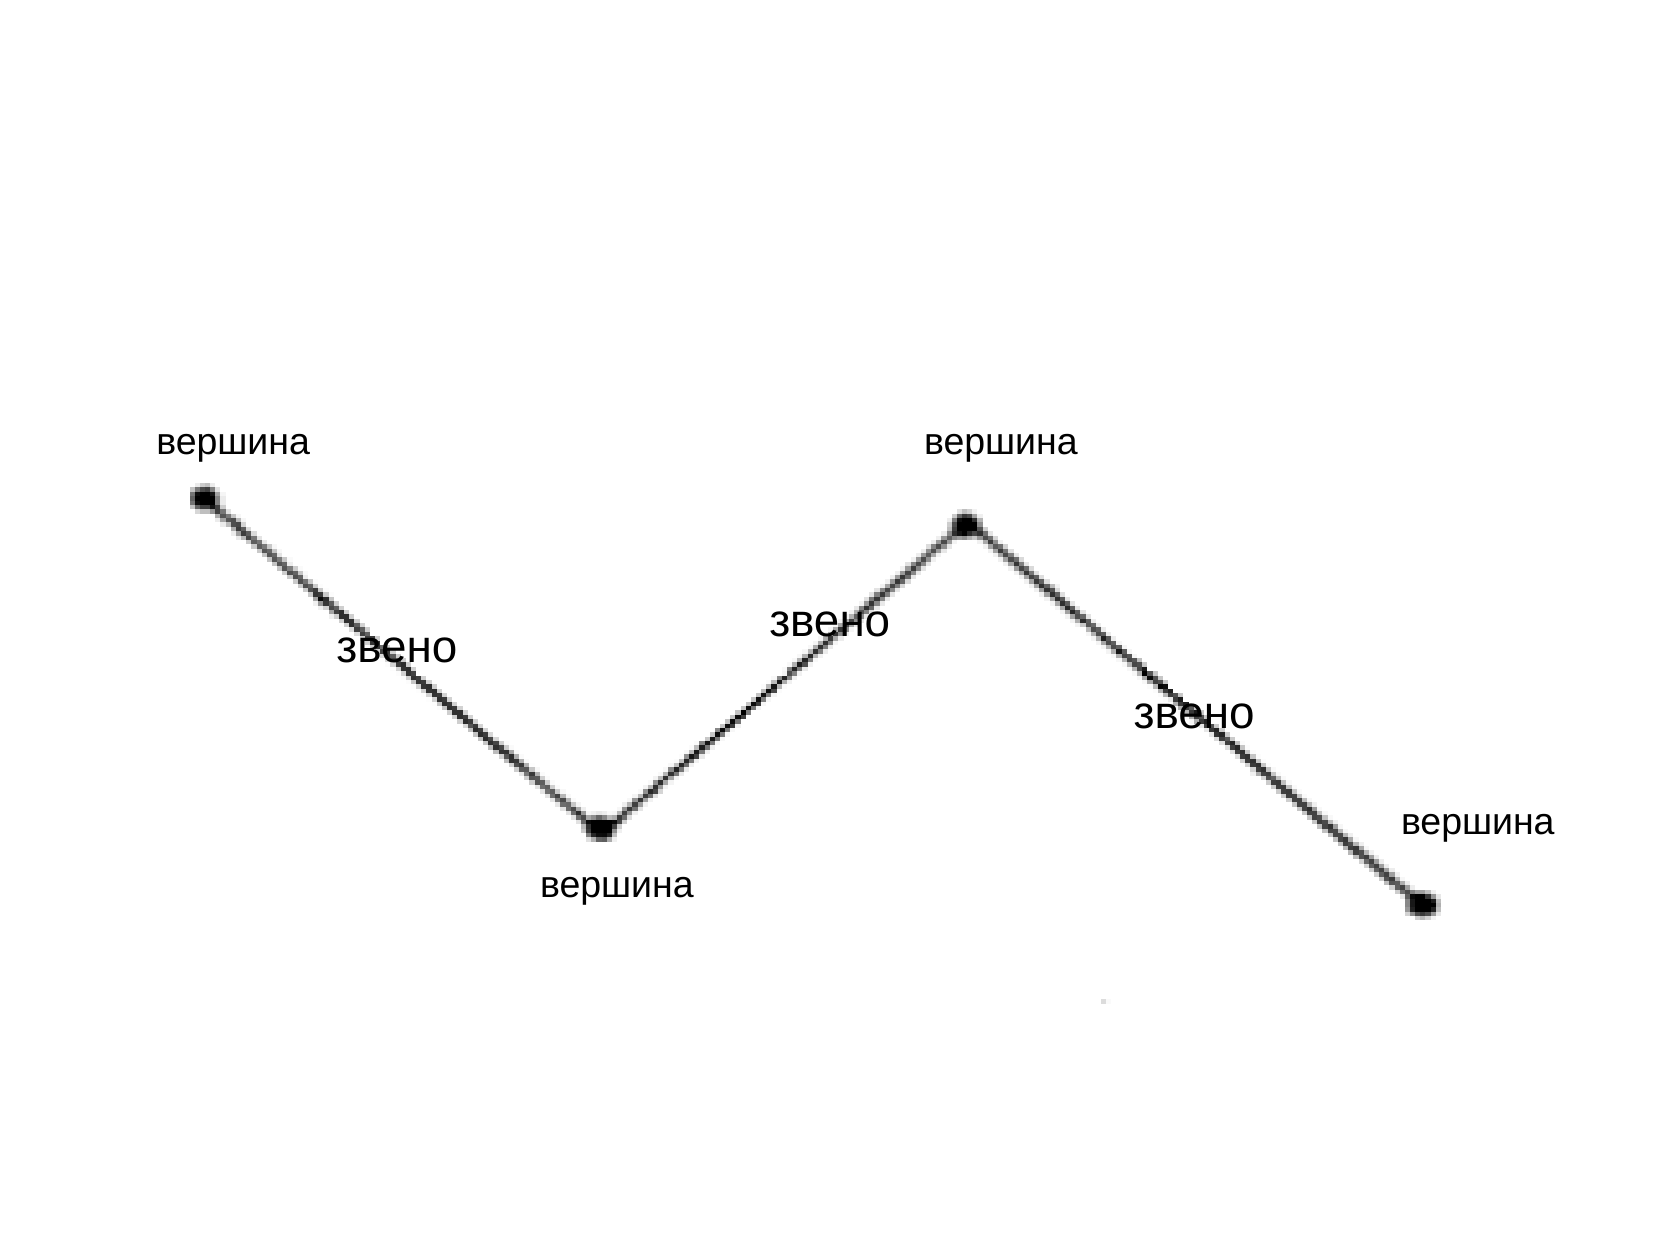

вершина
вершина
звено
звено
звено
вершина
вершина